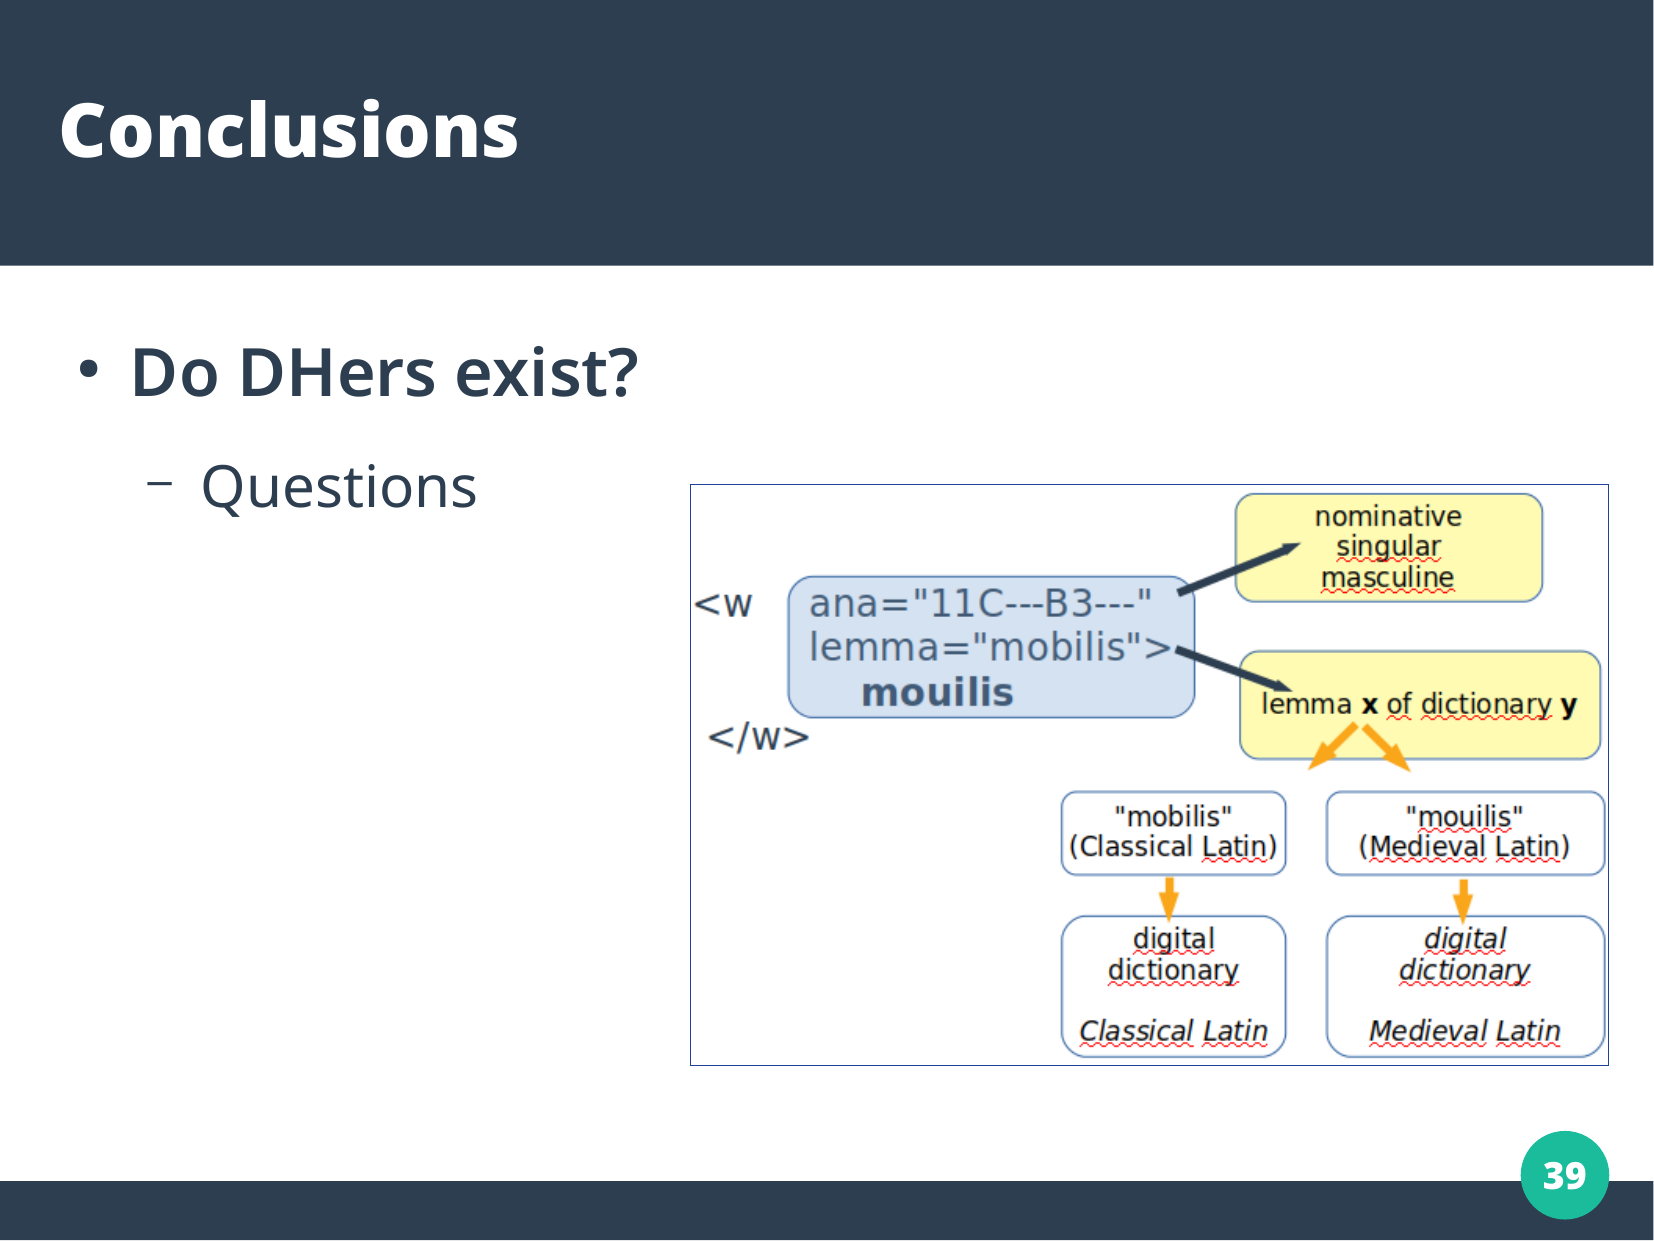

# Conclusions
Do DHers exist?
Questions
39